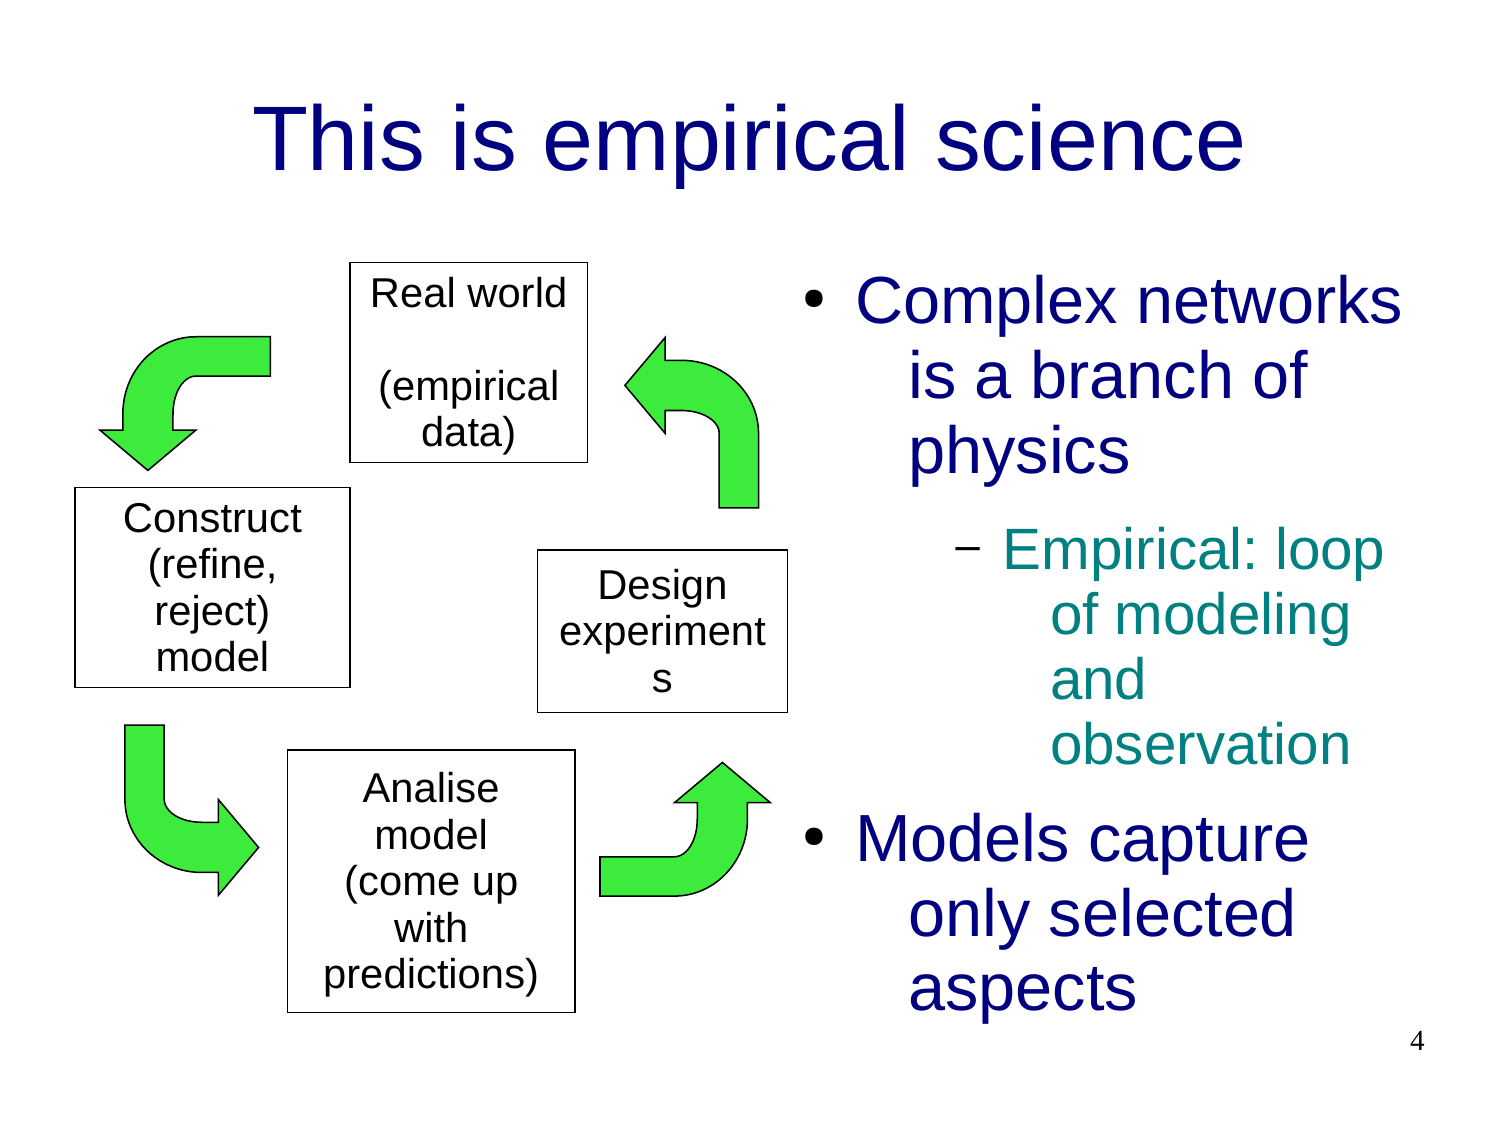

# This is empirical science
Real world
(empirical
data)
Complex networks is a branch of physics
Empirical: loop of modeling and observation
Models capture only selected aspects
Construct
(refine, reject)
model
Design
experiments
Analise
model
(come up with
predictions)
4